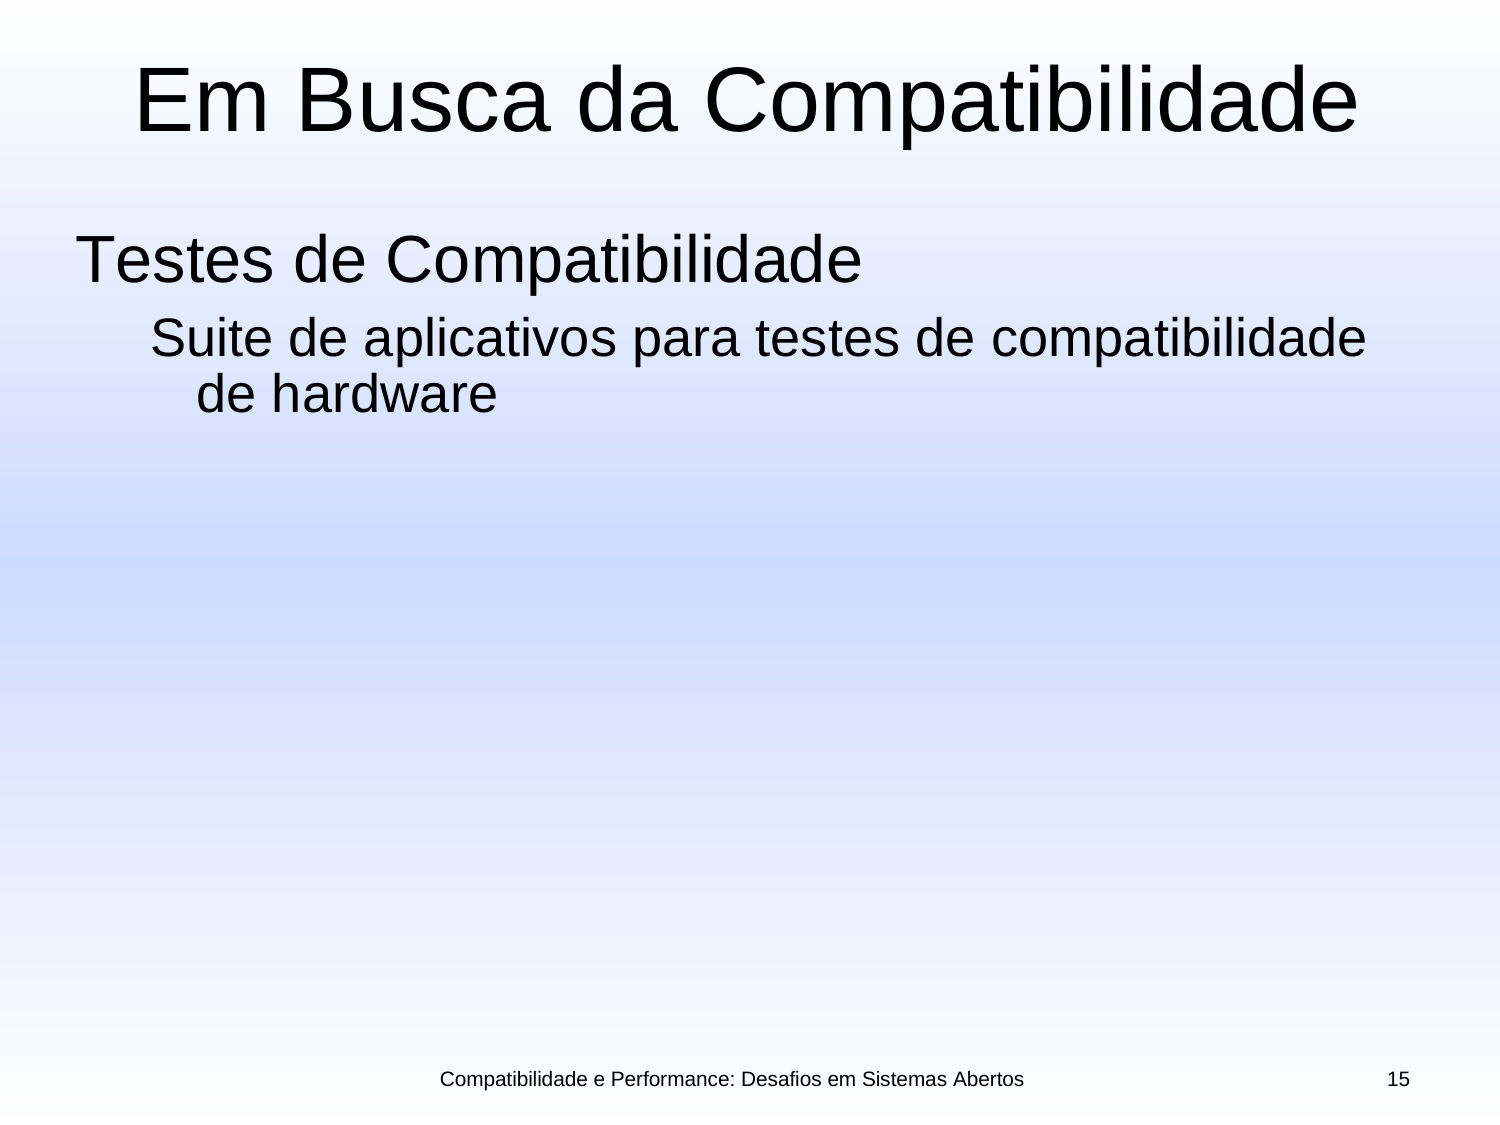

# Em Busca da Compatibilidade
Testes de Compatibilidade
Suite de aplicativos para testes de compatibilidade de hardware
Compatibilidade e Performance: Desafios em Sistemas Abertos
15